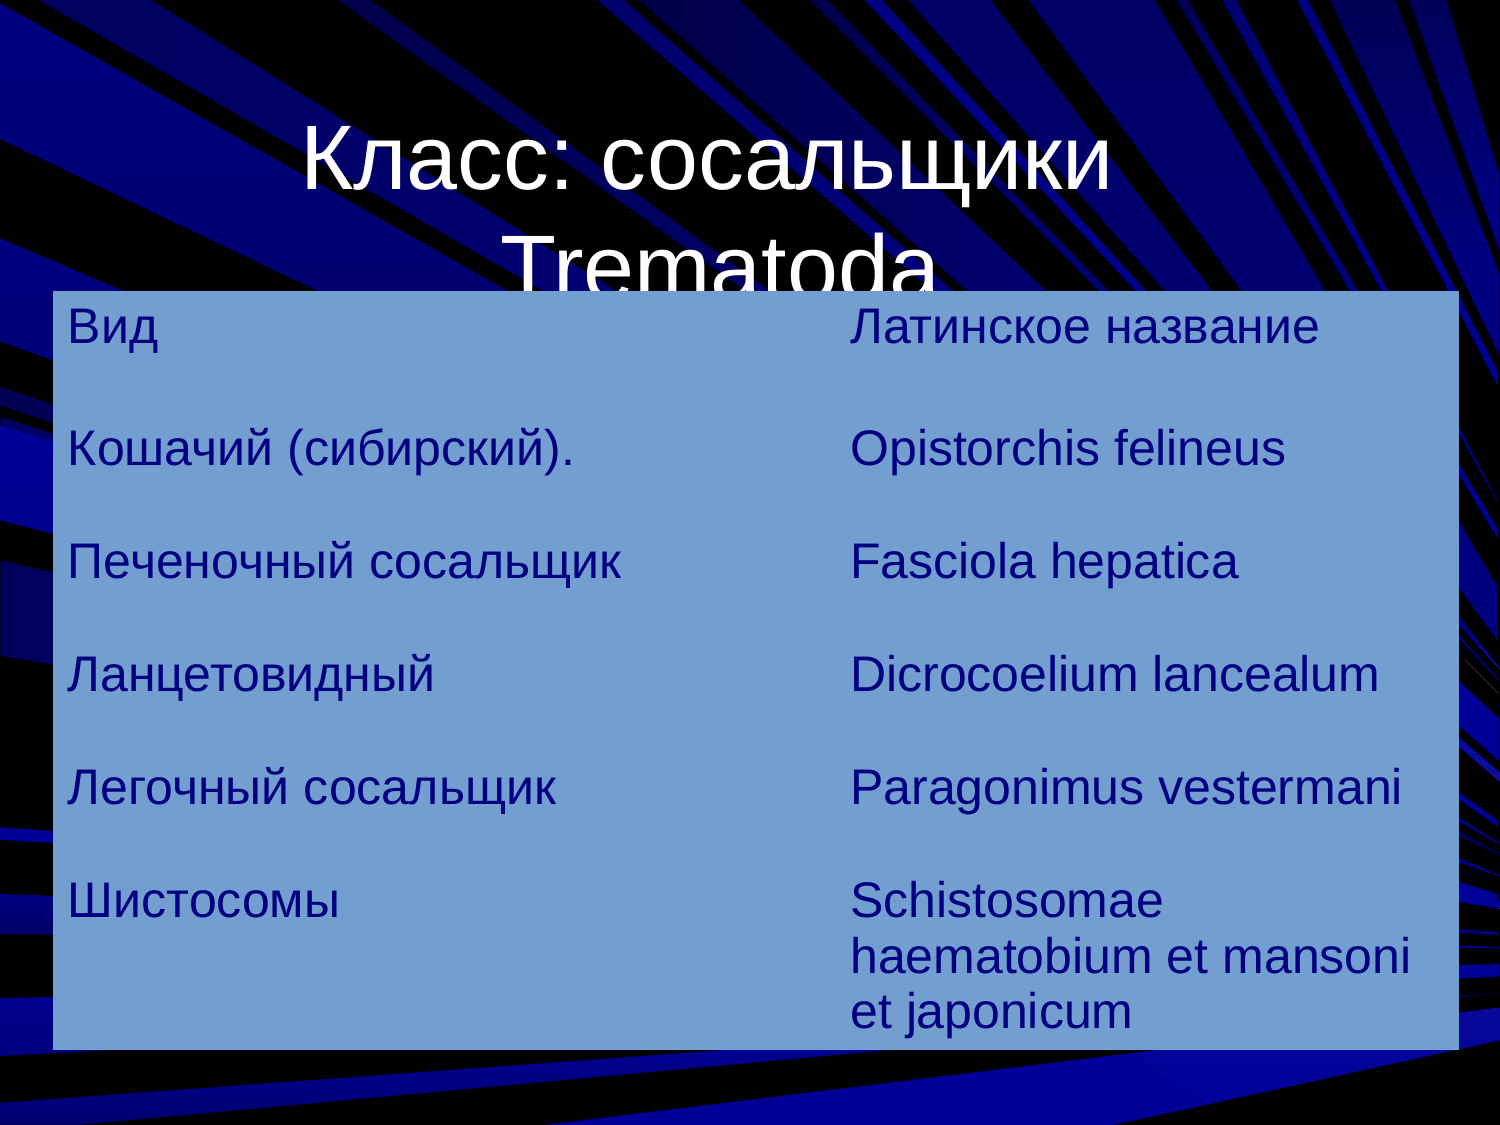

# Класс: сосальщики Trematoda
| Вид | Латинское название |
| --- | --- |
| Кошачий (сибирский). | Opistorchis felineus |
| Печеночный сосальщик | Fasciola hepatica |
| Ланцетовидный | Dicrocoelium lancealum |
| Легочный сосальщик | Paragonimus vestermani |
| Шистосомы | Schistosomae haematobium et mansoni et japonicum |